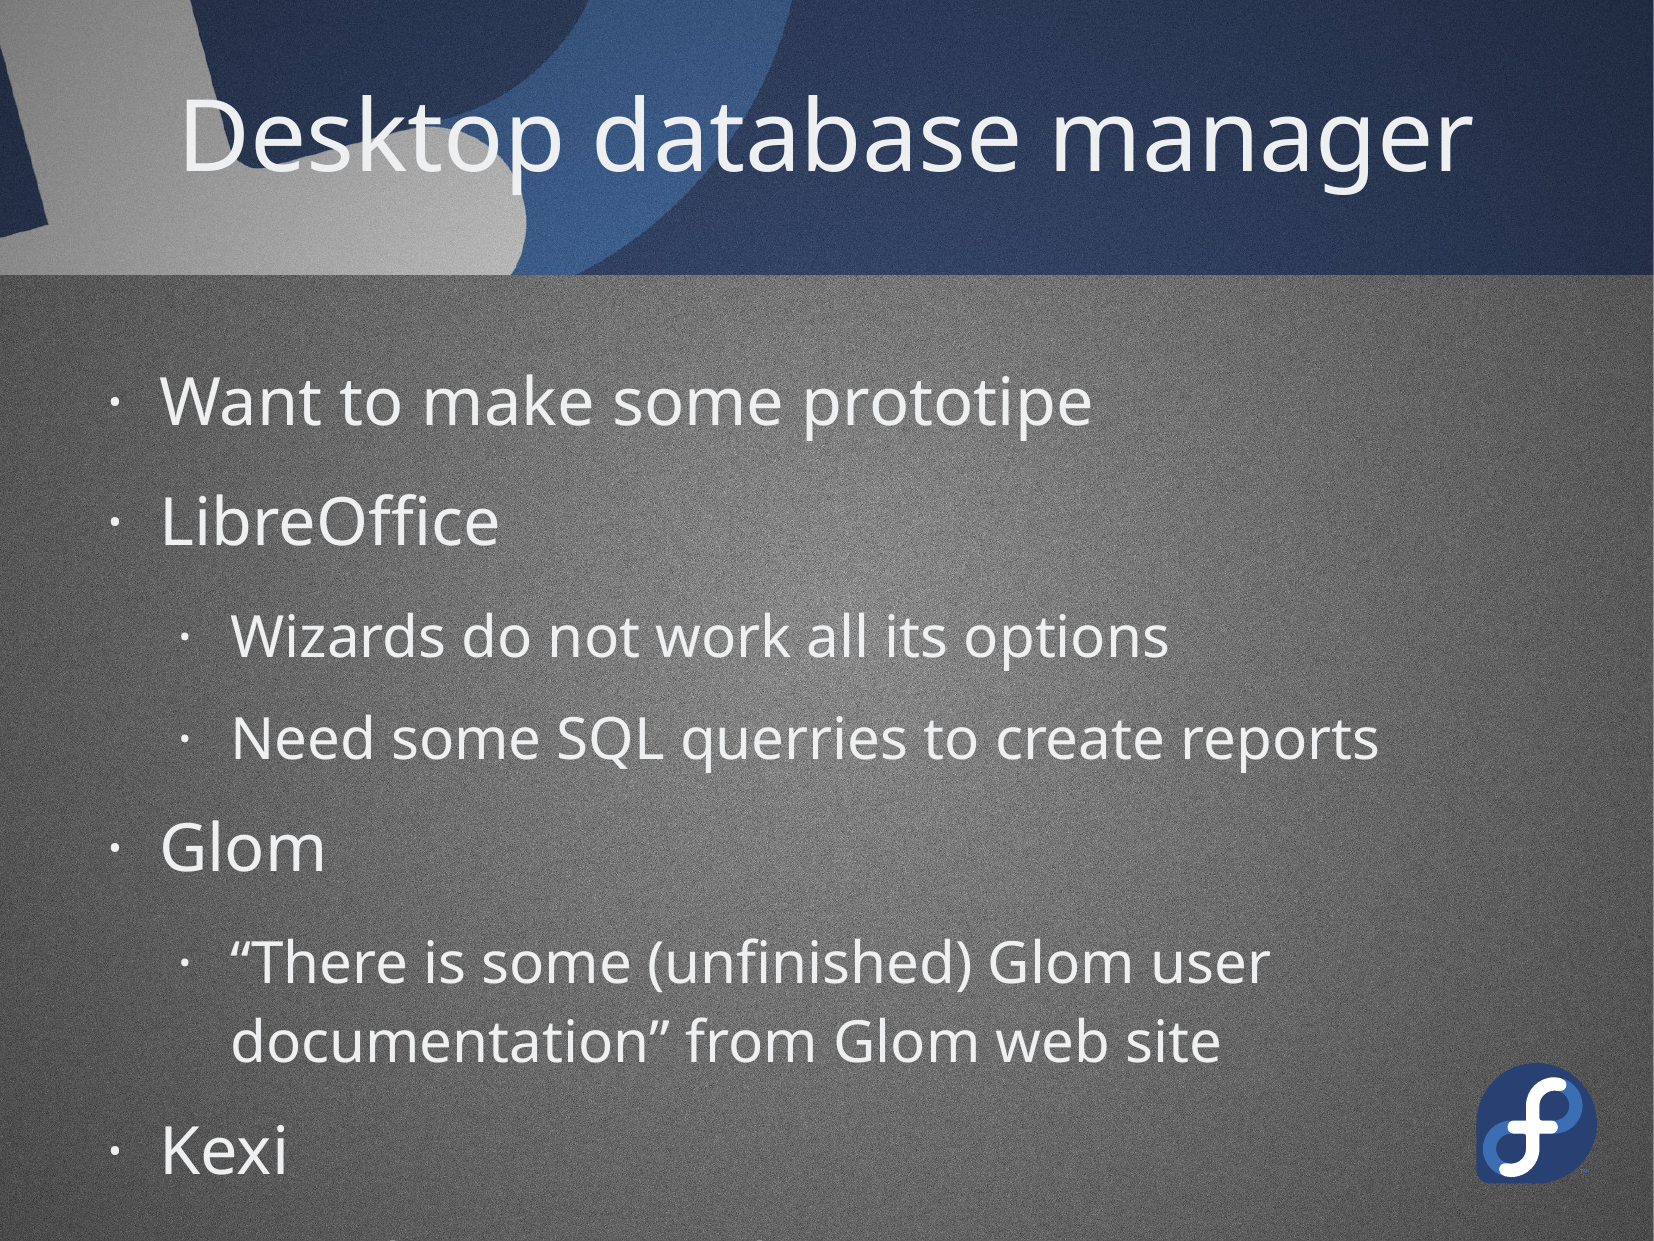

# Desktop database manager
Want to make some prototipe
LibreOffice
Wizards do not work all its options
Need some SQL querries to create reports
Glom
“There is some (unfinished) Glom user documentation” from Glom web site
Kexi
Last change in April 2008